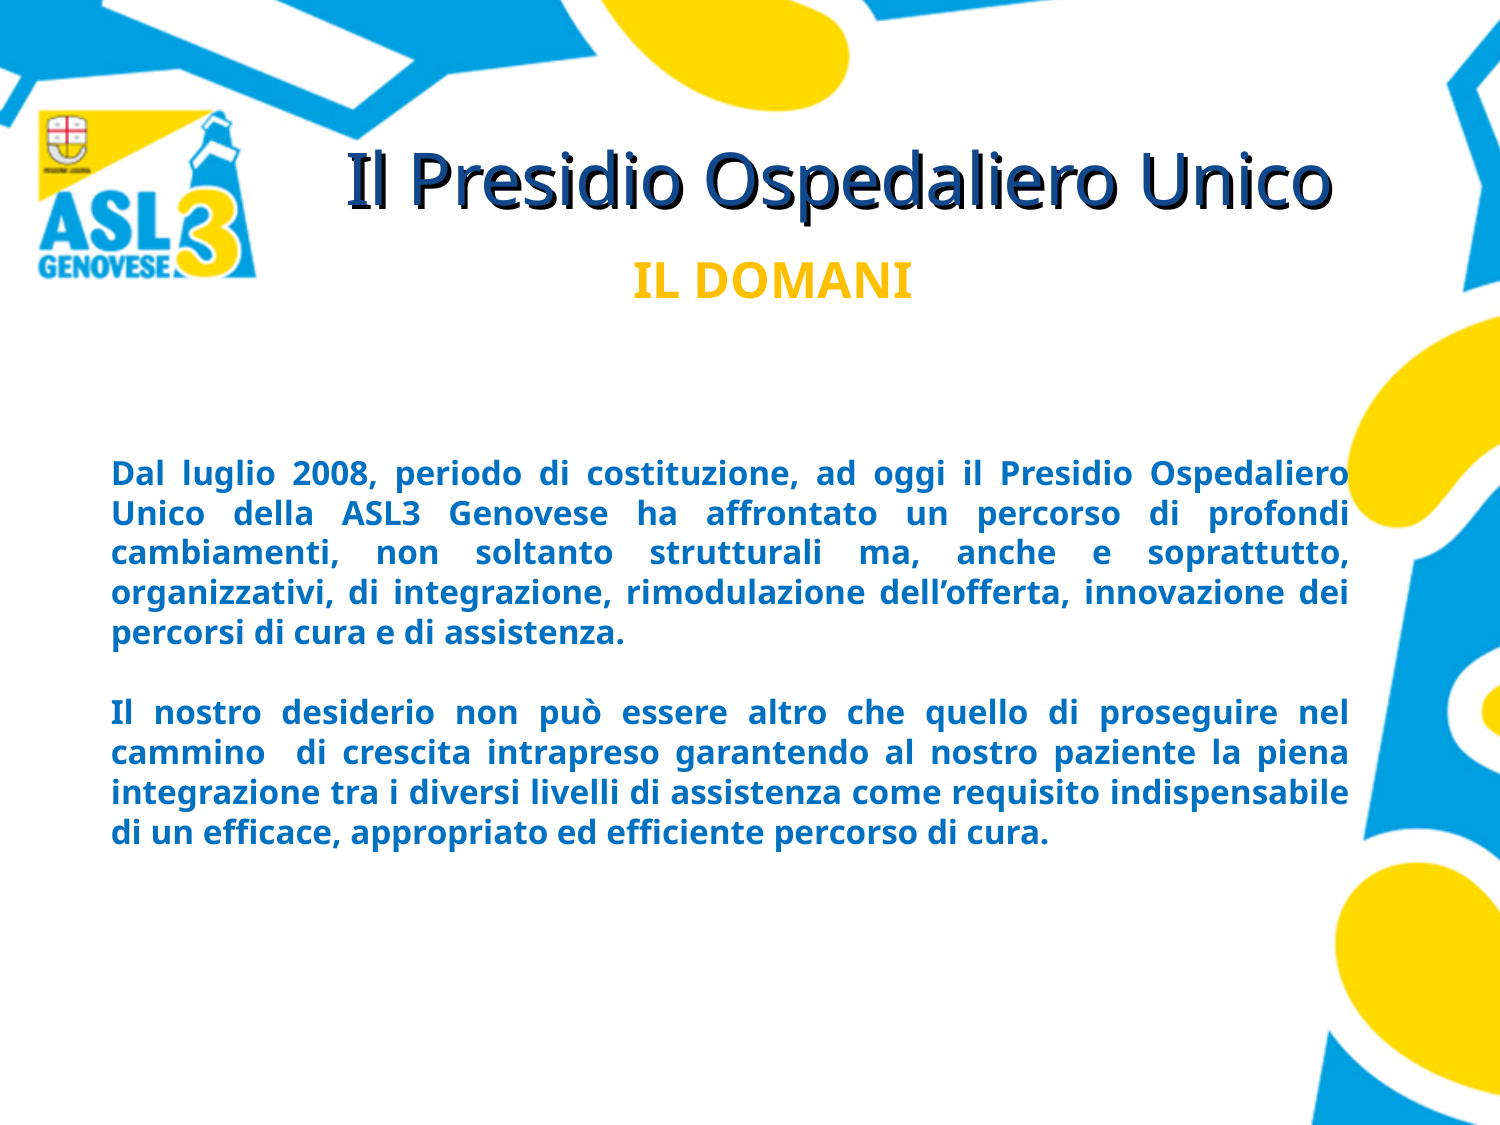

Il Presidio Ospedaliero Unico
IL DOMANI
Dal luglio 2008, periodo di costituzione, ad oggi il Presidio Ospedaliero Unico della ASL3 Genovese ha affrontato un percorso di profondi cambiamenti, non soltanto strutturali ma, anche e soprattutto, organizzativi, di integrazione, rimodulazione dell’offerta, innovazione dei percorsi di cura e di assistenza.
Il nostro desiderio non può essere altro che quello di proseguire nel cammino di crescita intrapreso garantendo al nostro paziente la piena integrazione tra i diversi livelli di assistenza come requisito indispensabile di un efficace, appropriato ed efficiente percorso di cura.